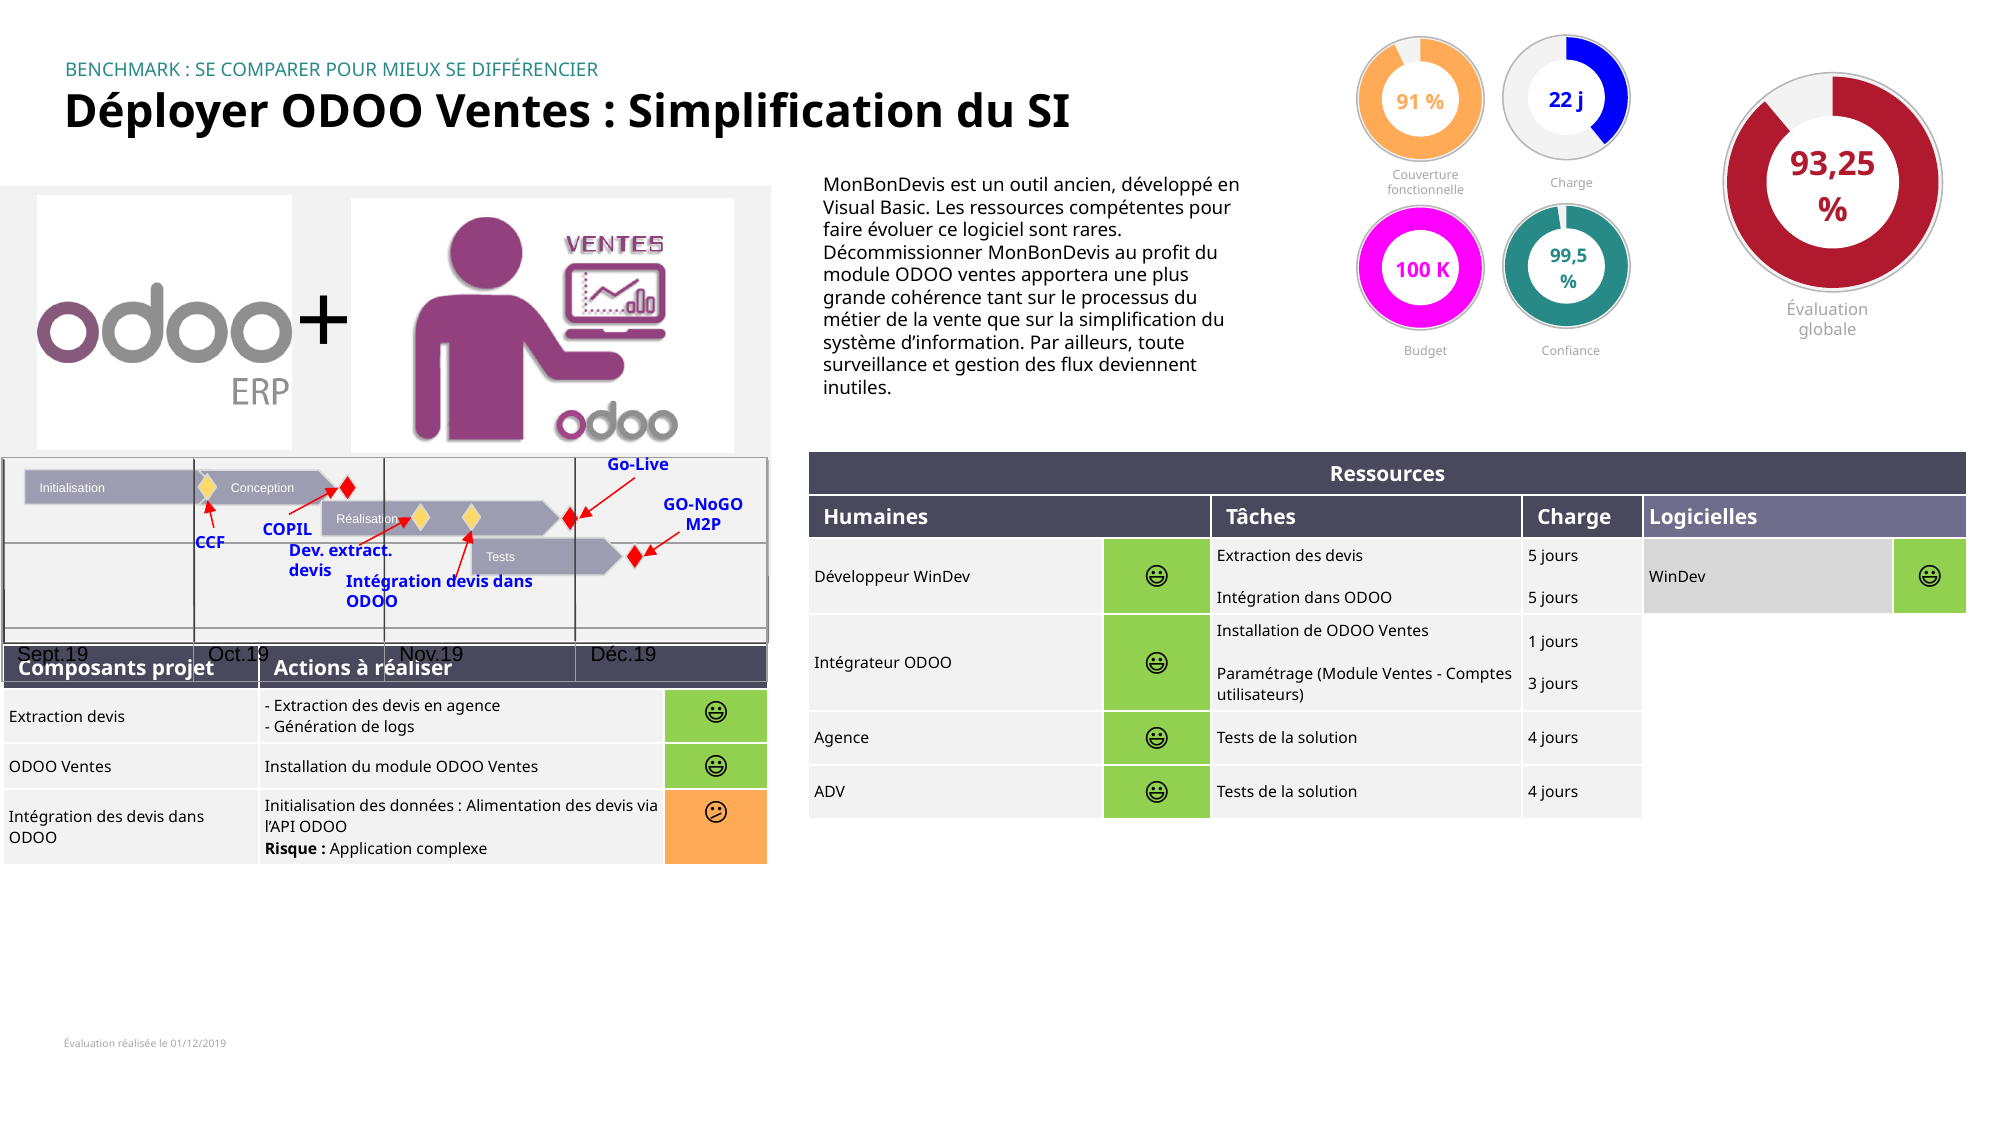

22 j
91 %
BENCHMARK : SE COMPARER POUR MIEUX SE DIFFÉRENCIER
93,25 %
# Déployer ODOO Ventes : Simplification du SI
MonBonDevis est un outil ancien, développé en Visual Basic. Les ressources compétentes pour faire évoluer ce logiciel sont rares.
Décommissionner MonBonDevis au profit du module ODOO ventes apportera une plus grande cohérence tant sur le processus du métier de la vente que sur la simplification du système d’information. Par ailleurs, toute surveillance et gestion des flux deviennent inutiles.
Couverture fonctionnelle
Charge
99,5 %
100 K
+
Évaluation globale
Budget
Confiance
Go-Live
| Ressources | | | | | |
| --- | --- | --- | --- | --- | --- |
| Humaines | | Tâches | Charge | Logicielles | |
| Développeur WinDev | 😃 | Extraction des devis Intégration dans ODOO | 5 jours 5 jours | WinDev | 😃 |
| Intégrateur ODOO | 😃 | Installation de ODOO Ventes Paramétrage (Module Ventes - Comptes utilisateurs) | 1 jours 3 jours | | |
| Agence | 😃 | Tests de la solution | 4 jours | | |
| ADV | 😃 | Tests de la solution | 4 jours | | |
| | | | |
| --- | --- | --- | --- |
| | | | |
| Sept.19 | Oct.19 | Nov.19 | Déc.19 |
Initialisation
Conception
GO-NoGO
M2P
Réalisation
COPIL
CCF
Tests
Dev. extract. devis
Intégration devis dans ODOO
| Composants projet | Actions à réaliser | |
| --- | --- | --- |
| Extraction devis | - Extraction des devis en agence - Génération de logs | 😃 |
| ODOO Ventes | Installation du module ODOO Ventes | 😃 |
| Intégration des devis dans ODOO | Initialisation des données : Alimentation des devis via l’API ODOO Risque : Application complexe | 😕 |
Évaluation réalisée le 01/12/2019